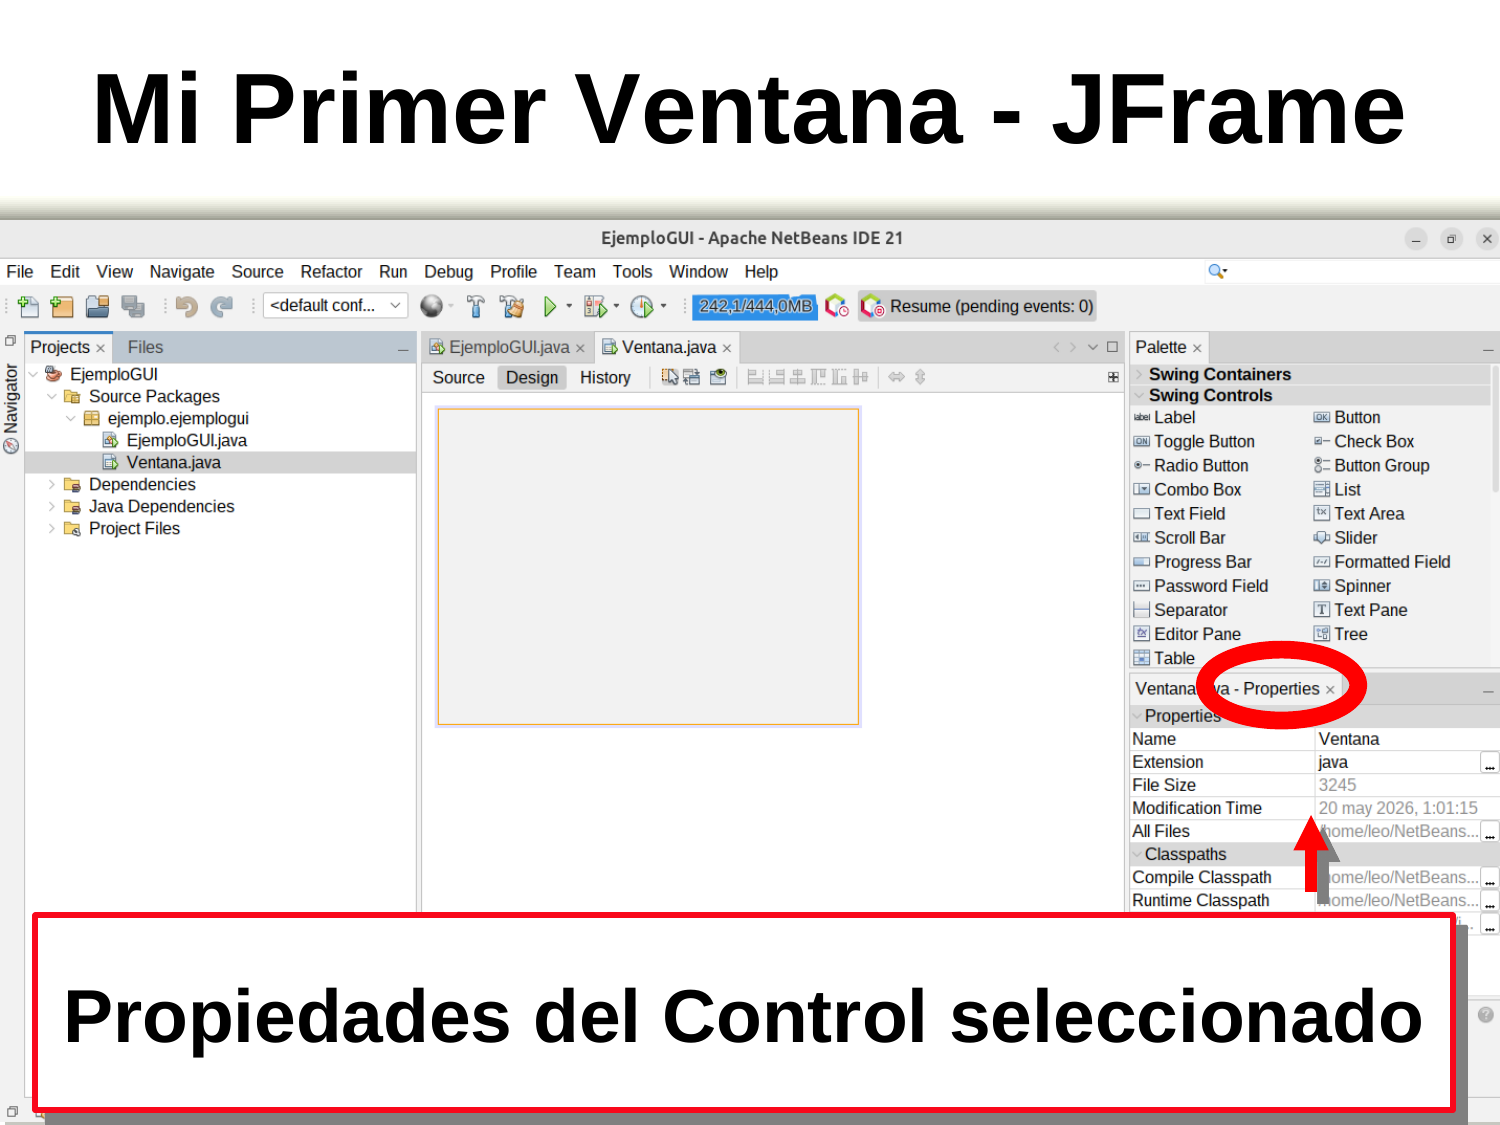

# Mi Primer Ventana - JFrame
Propiedades del Control seleccionado